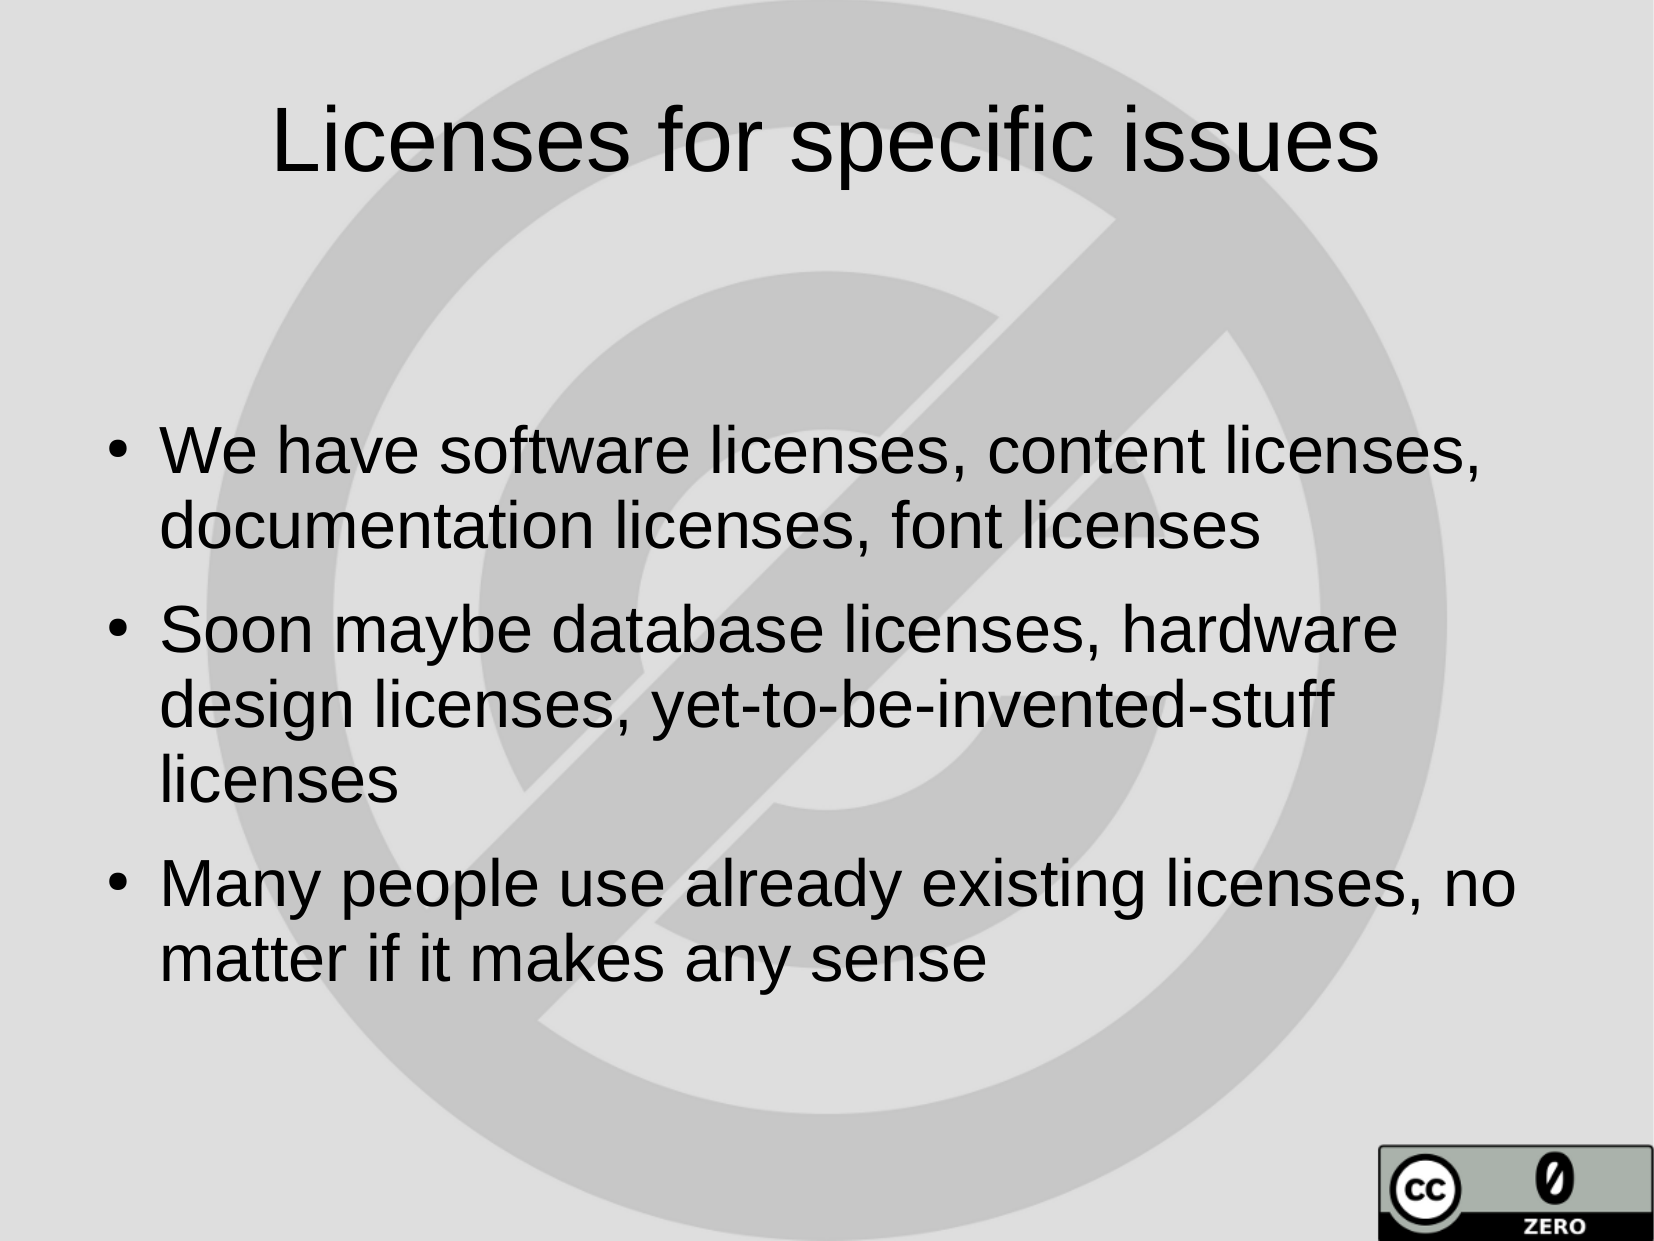

# Licenses for specific issues
We have software licenses, content licenses, documentation licenses, font licenses
Soon maybe database licenses, hardware design licenses, yet-to-be-invented-stuff licenses
Many people use already existing licenses, no matter if it makes any sense